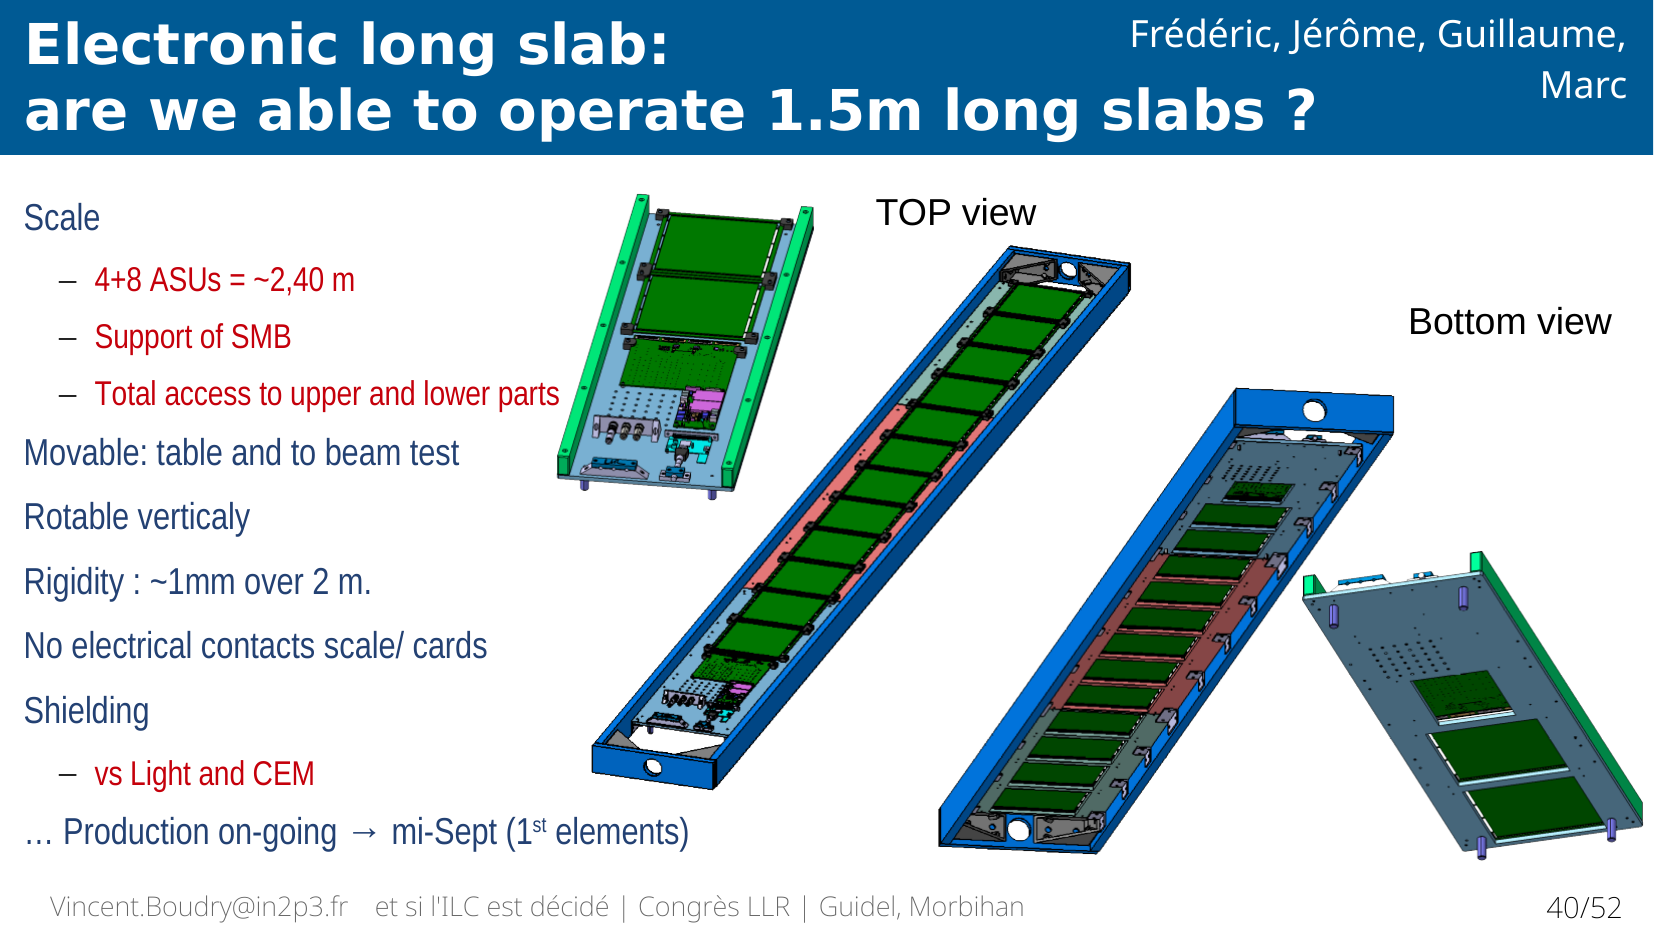

Frédéric, Jérôme, Guillaume, Marc
# Electronic long slab: are we able to operate 1.5m long slabs ?
TOP view
Scale
4+8 ASUs = ~2,40 m
Support of SMB
Total access to upper and lower parts
Movable: table and to beam test
Rotable verticaly
Rigidity : ~1mm over 2 m.
No electrical contacts scale/ cards
Shielding
vs Light and CEM
… Production on-going → mi-Sept (1st elements)
Bottom view
et si l'ILC est décidé | Congrès LLR | Guidel, Morbihan
40